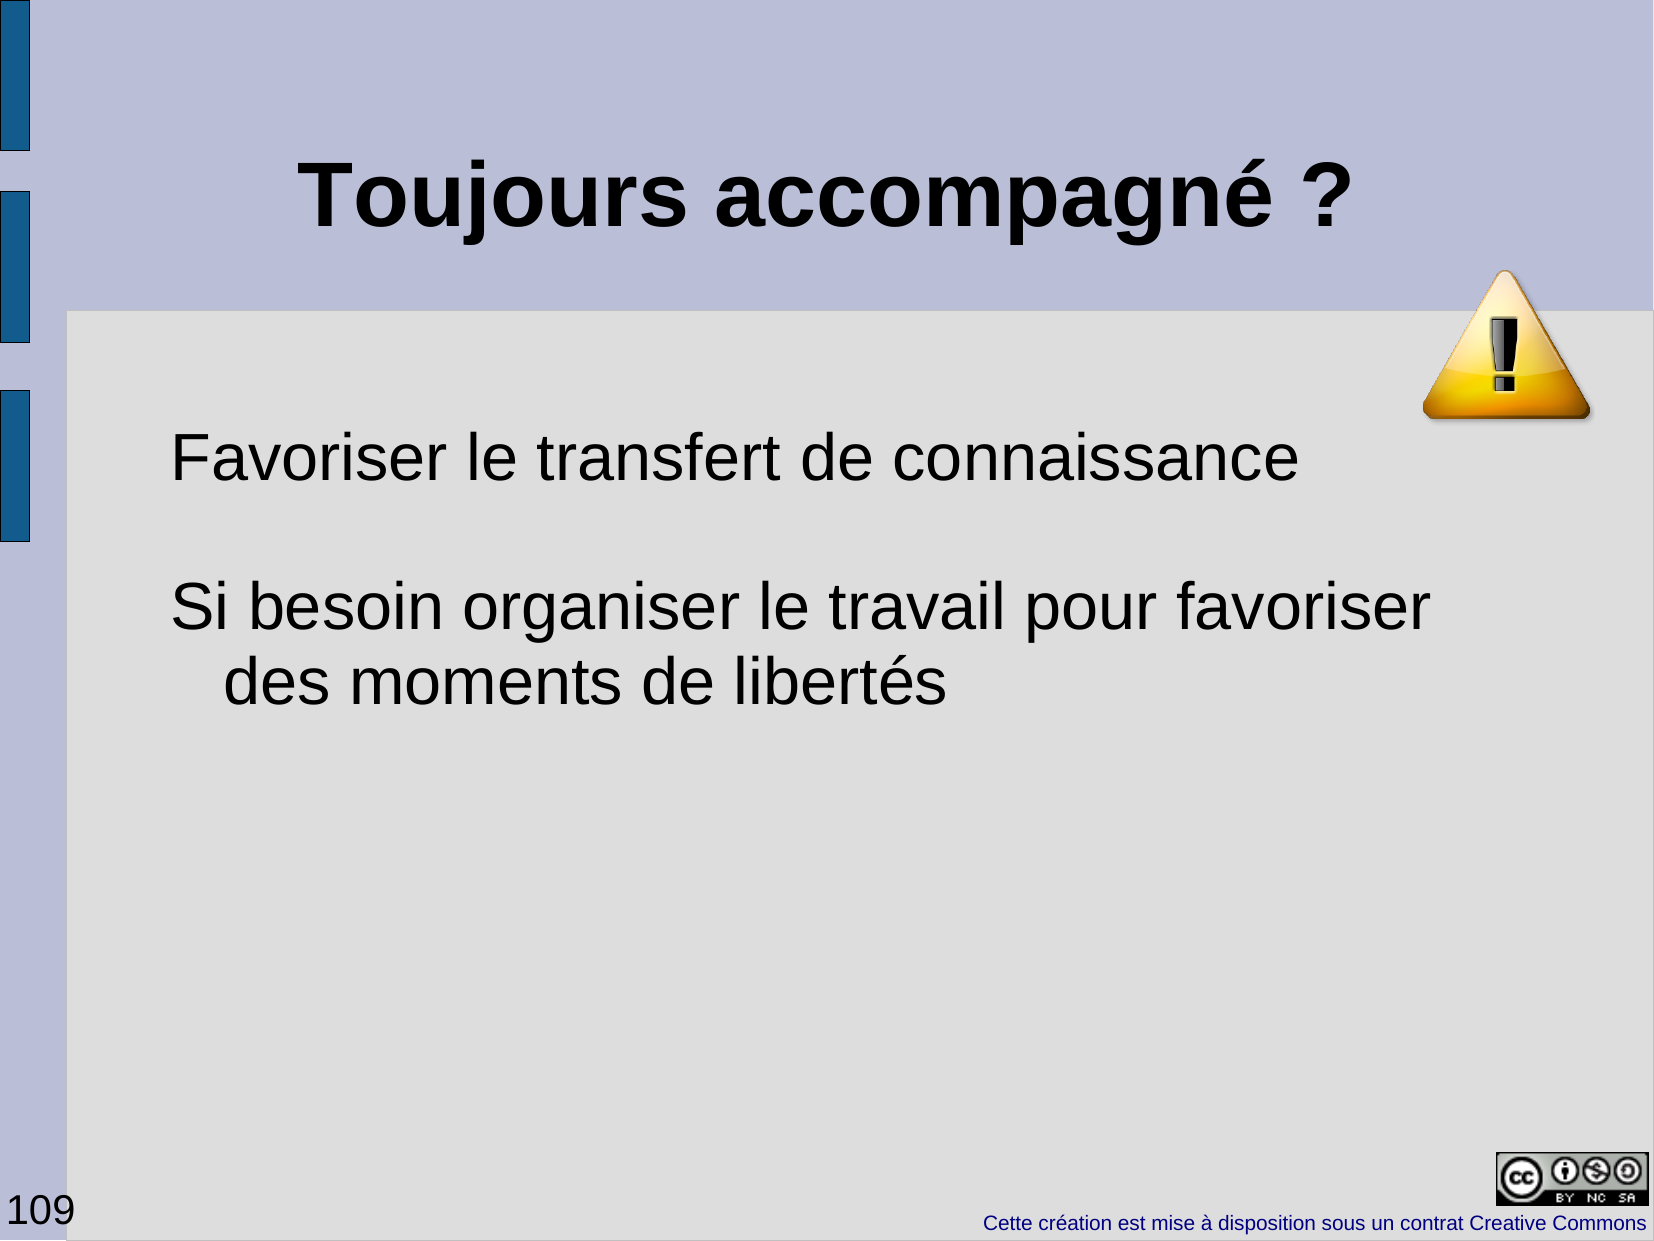

# Toujours accompagné ?
Favoriser le transfert de connaissance
Si besoin organiser le travail pour favoriser des moments de libertés